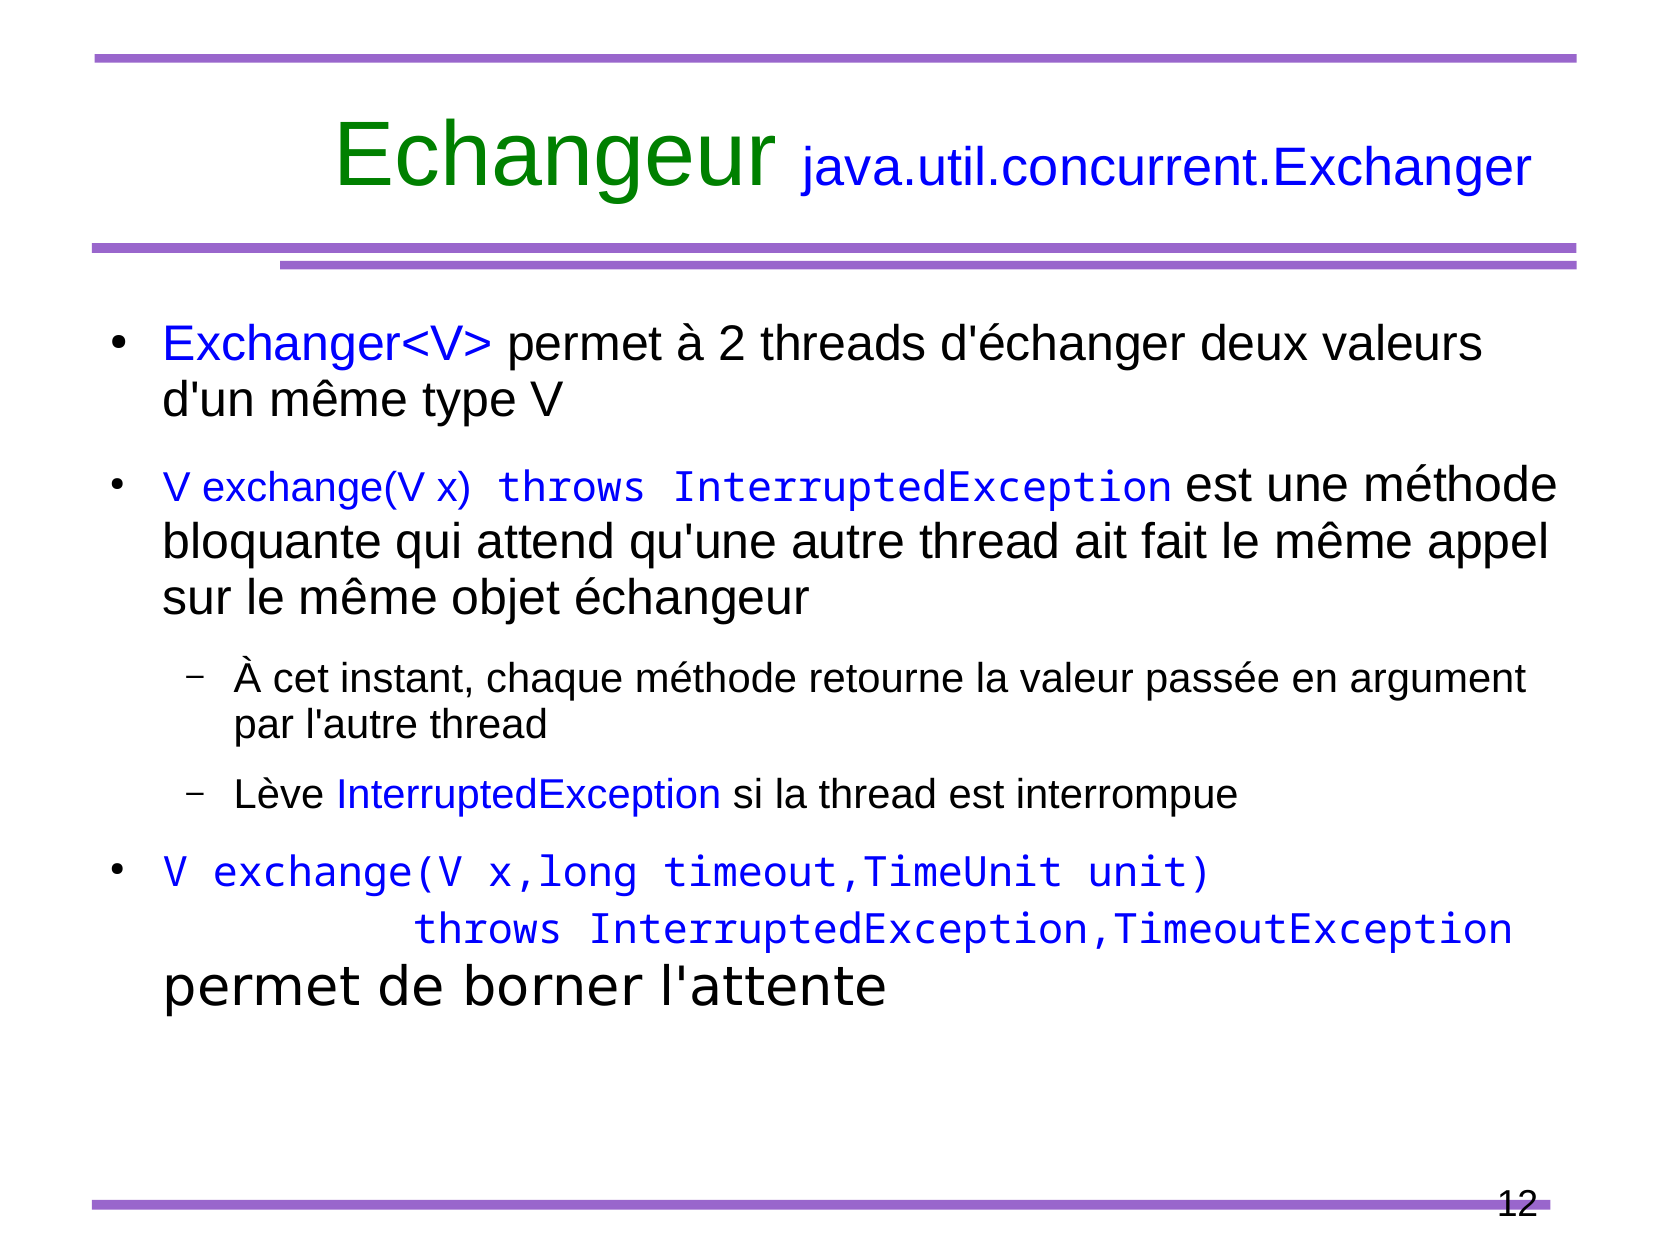

# Echangeur java.util.concurrent.Exchanger
Exchanger<V> permet à 2 threads d'échanger deux valeurs d'un même type V
V exchange(V x) throws InterruptedException est une méthode bloquante qui attend qu'une autre thread ait fait le même appel sur le même objet échangeur
À cet instant, chaque méthode retourne la valeur passée en argument par l'autre thread
Lève InterruptedException si la thread est interrompue
V exchange(V x,long timeout,TimeUnit unit)
 throws InterruptedException,TimeoutException
permet de borner l'attente